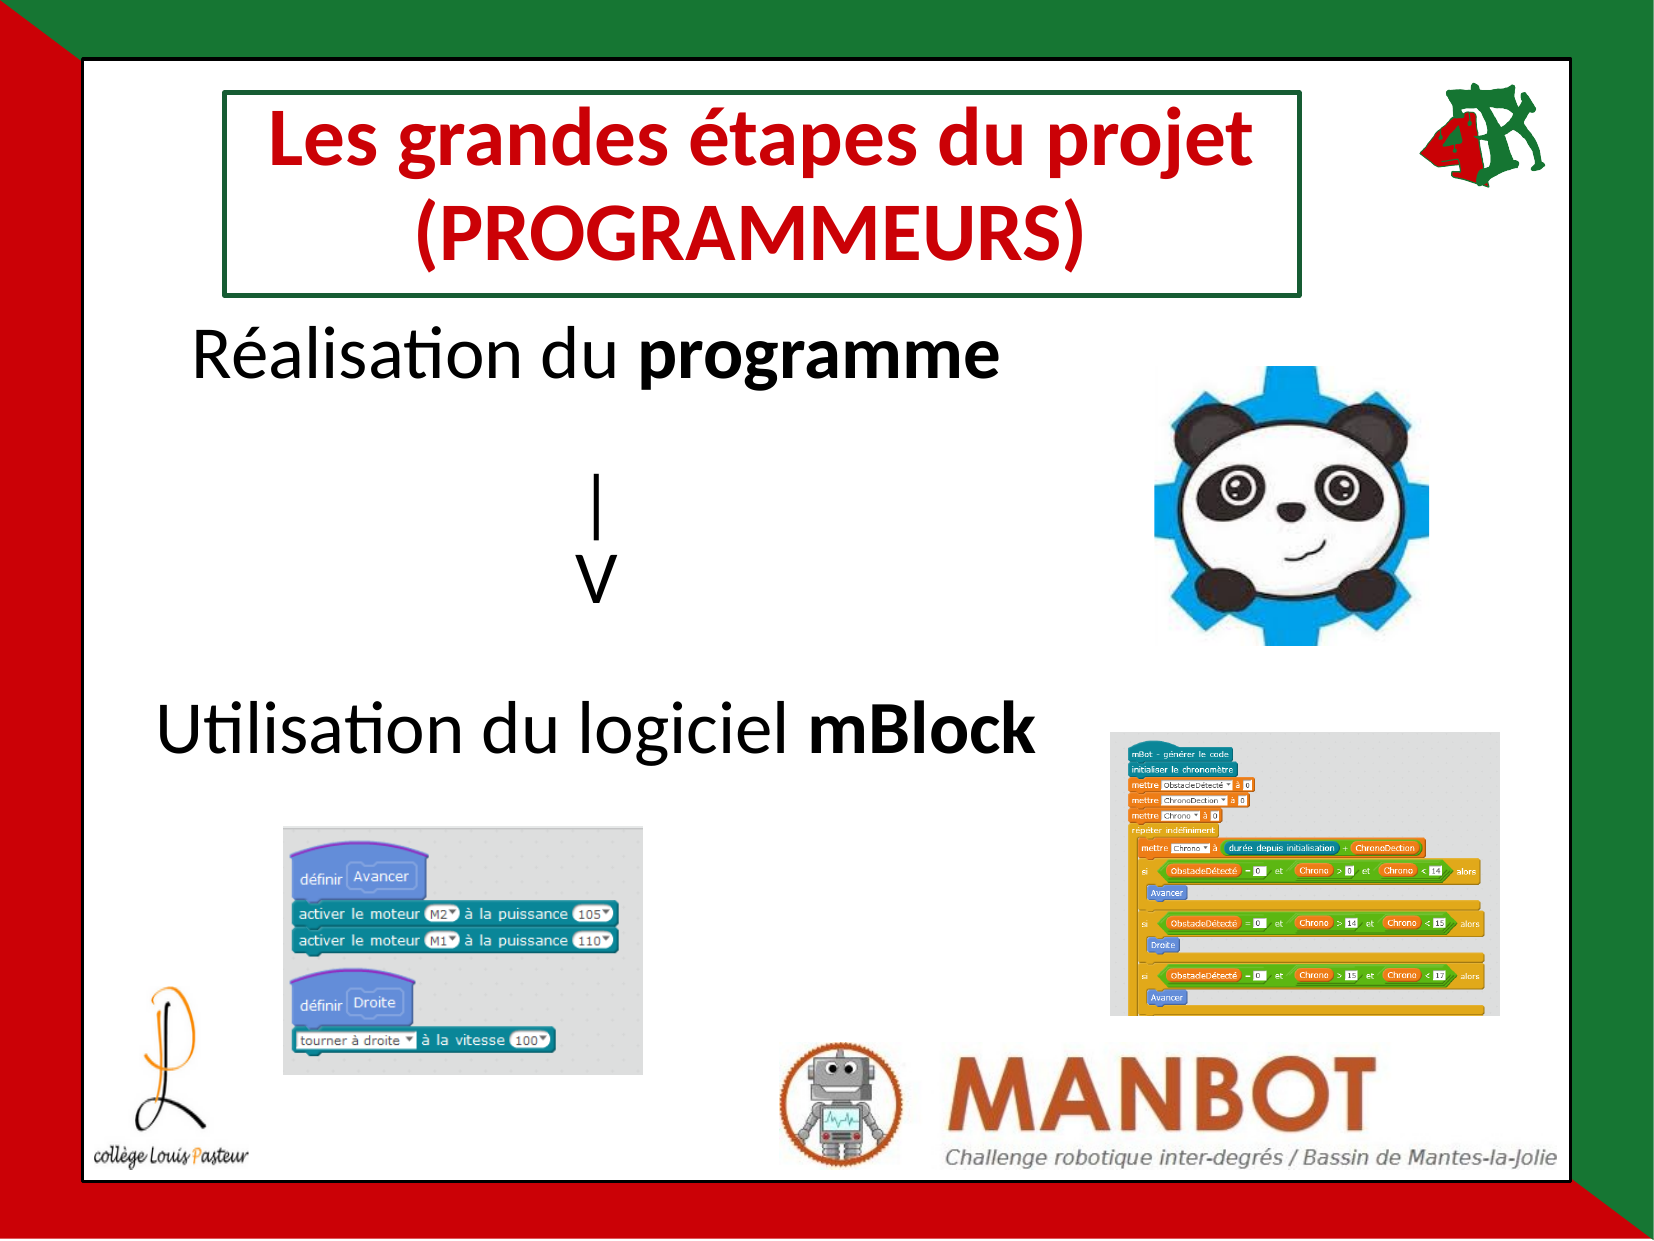

Les grandes étapes du projet (PROGRAMMEURS)
Réalisation du programme
|
V
Utilisation du logiciel mBlock